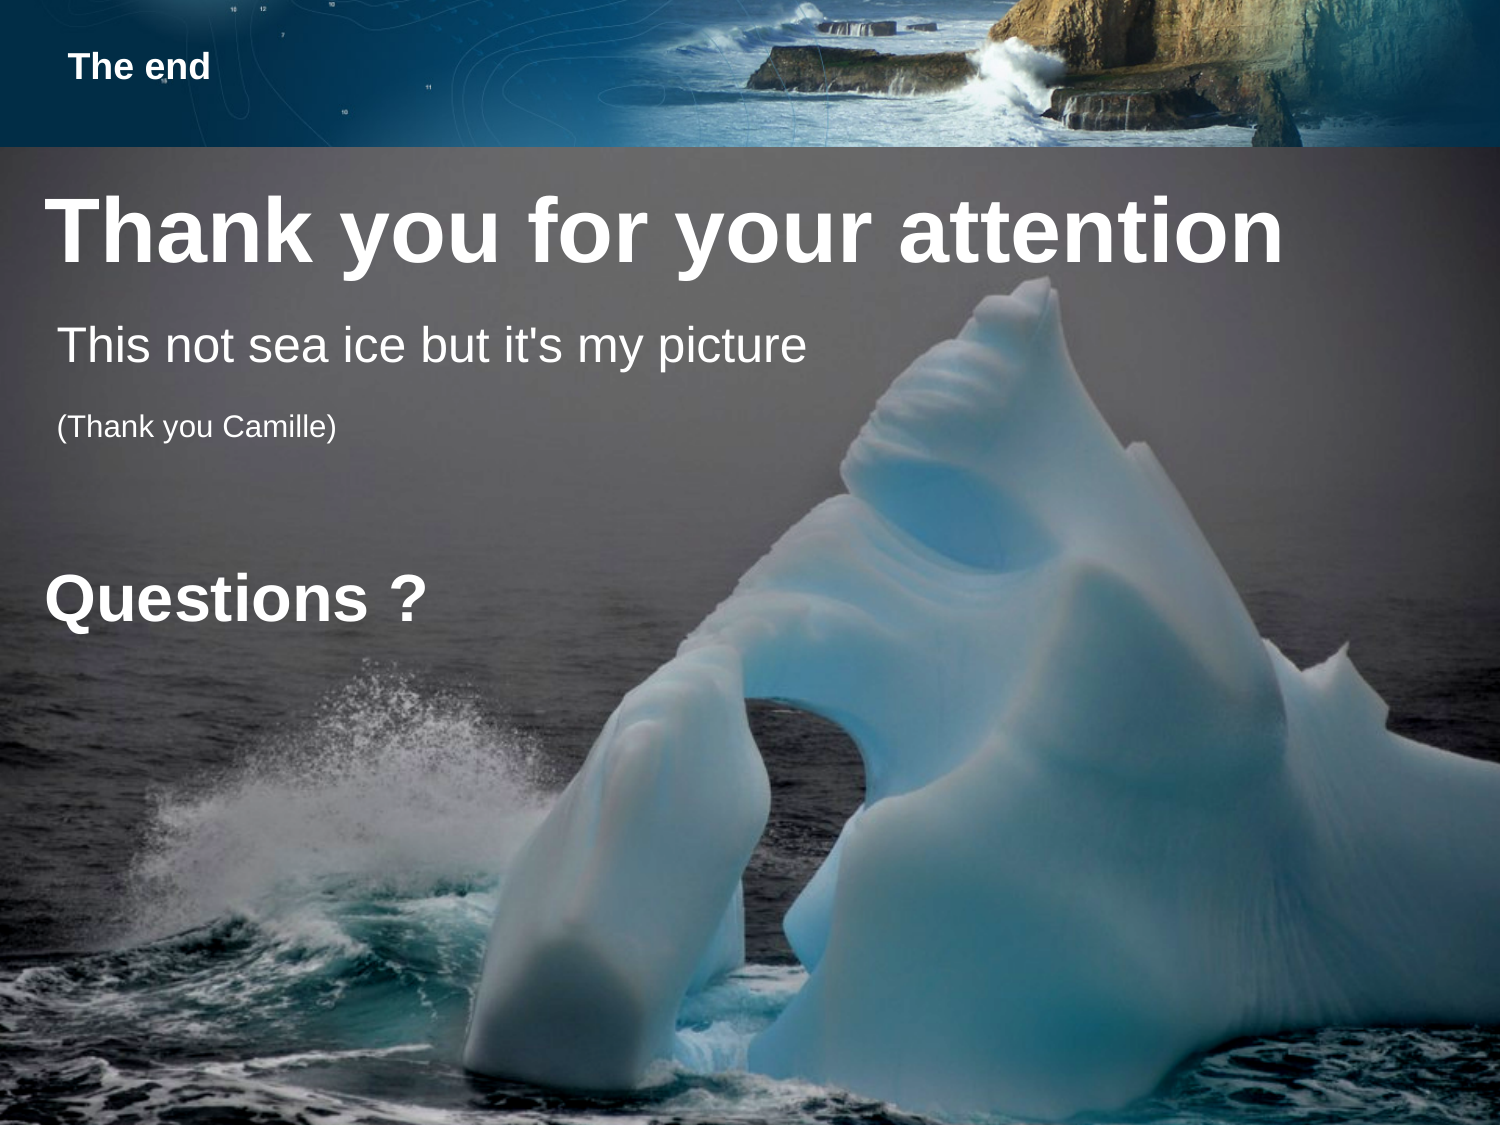

The end
# Thank you for your attention
This not sea ice but it's my picture
(Thank you Camille)
Questions ?
49